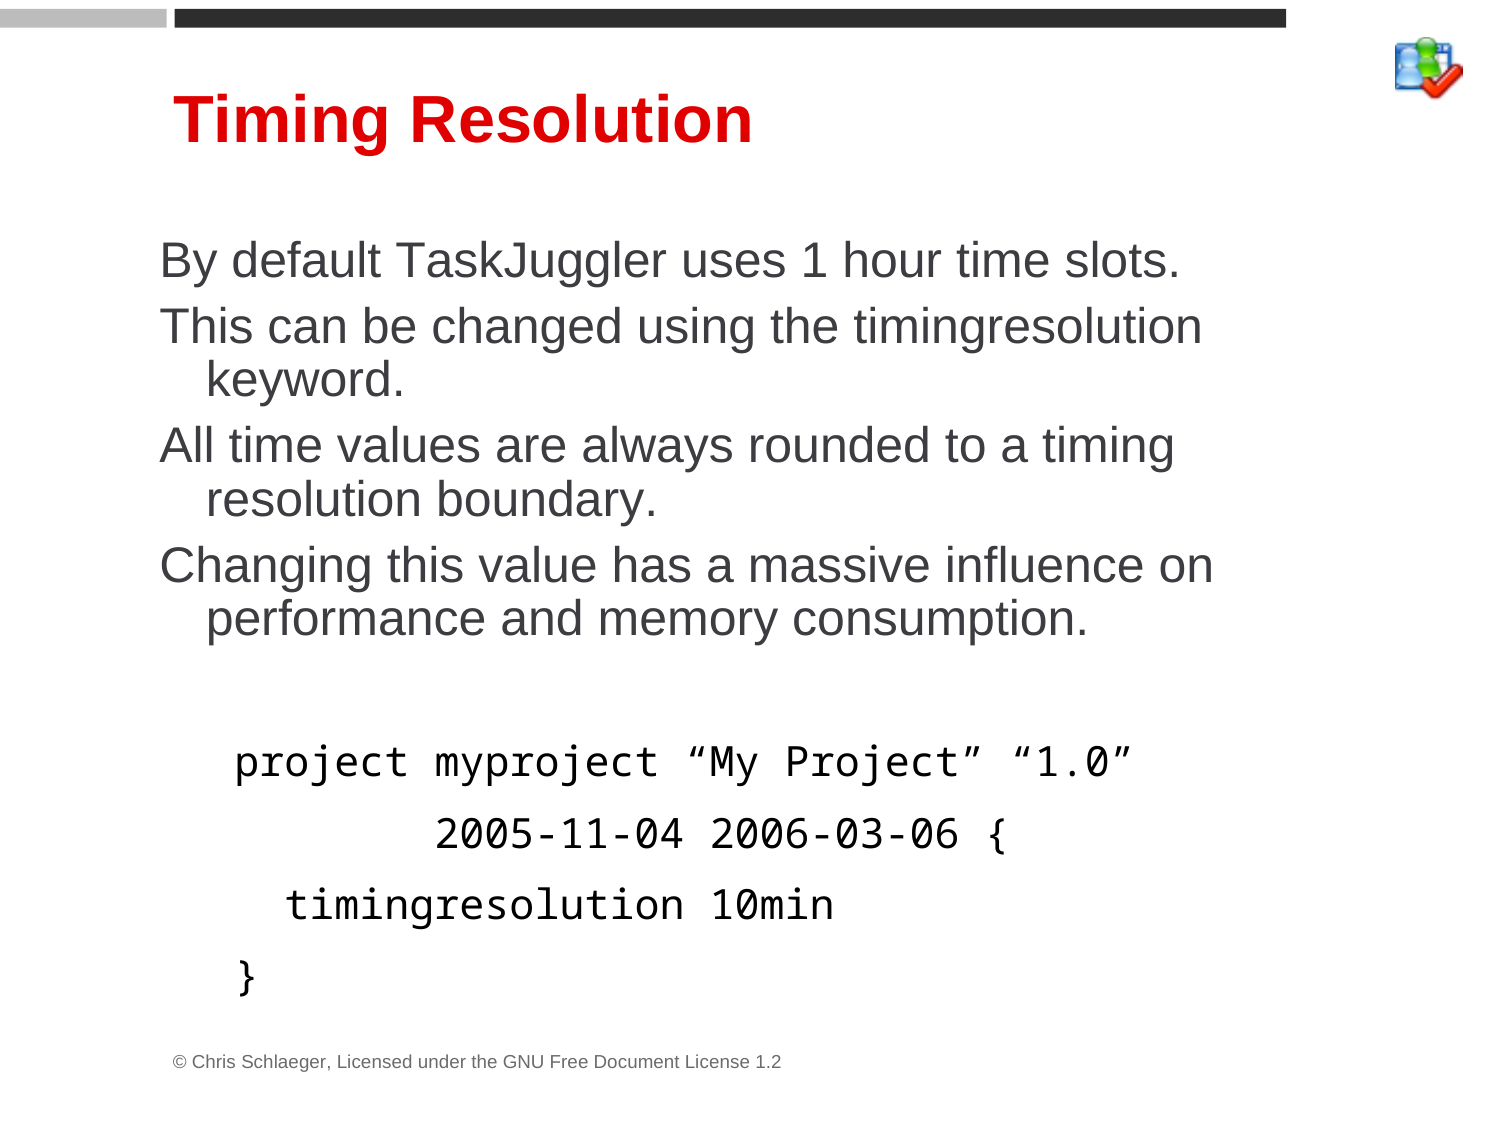

# Timing Resolution
By default TaskJuggler uses 1 hour time slots.
This can be changed using the timingresolution keyword.
All time values are always rounded to a timing resolution boundary.
Changing this value has a massive influence on performance and memory consumption.
project myproject “My Project” “1.0”
 2005-11-04 2006-03-06 {
 timingresolution 10min
}